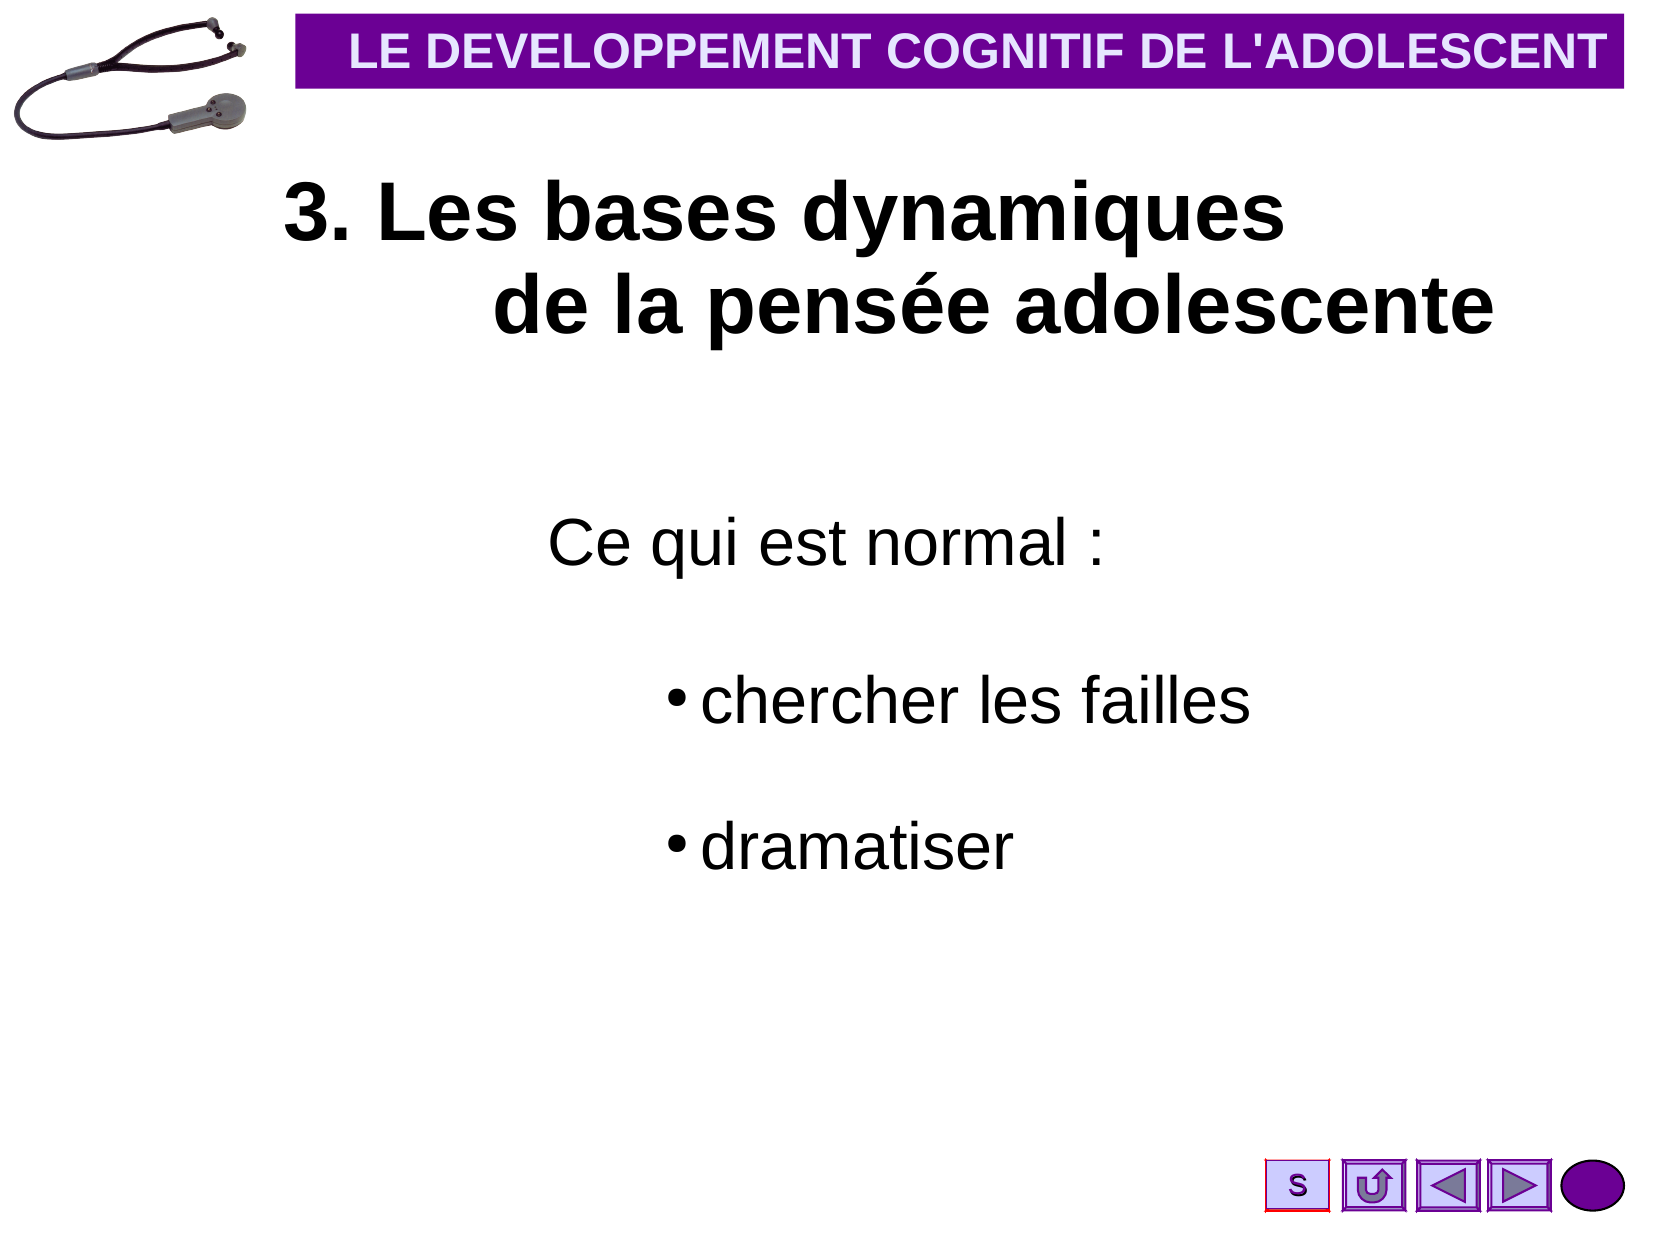

LE DEVELOPPEMENT COGNITIF DE L'ADOLESCENT
 3. Les bases dynamiques
 de la pensée adolescente
# Ce qui est normal :
chercher les failles
dramatiser